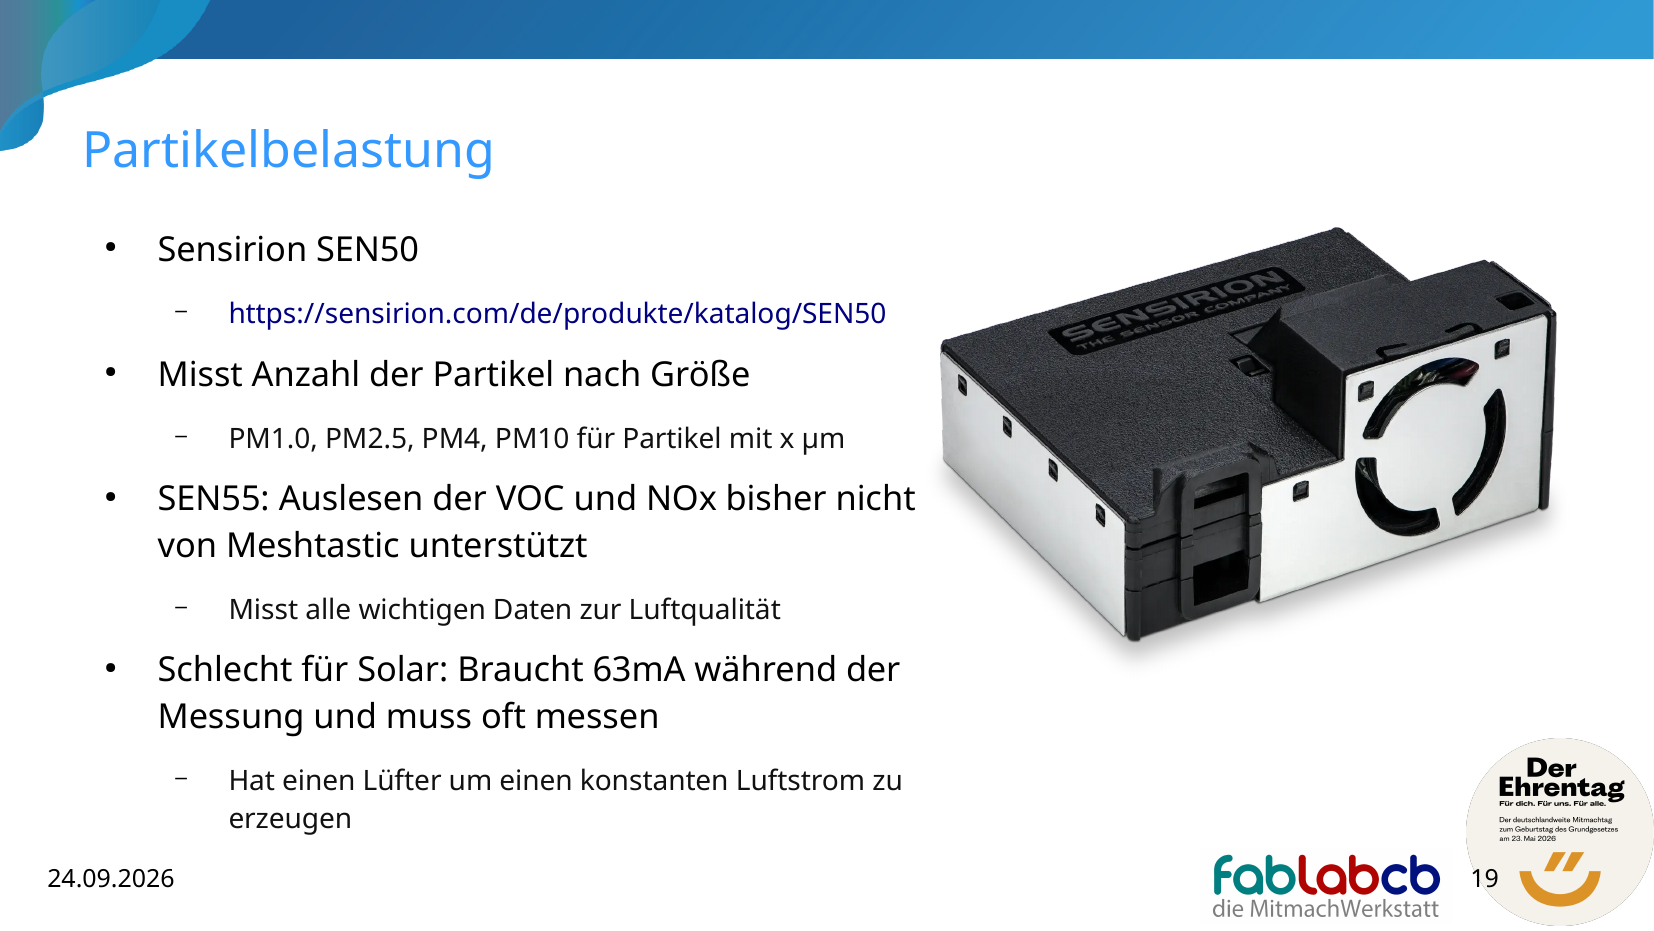

# Partikelbelastung
Sensirion SEN50
https://sensirion.com/de/produkte/katalog/SEN50
Misst Anzahl der Partikel nach Größe
PM1.0, PM2.5, PM4, PM10 für Partikel mit x µm
SEN55: Auslesen der VOC und NOx bisher nicht von Meshtastic unterstützt
Misst alle wichtigen Daten zur Luftqualität
Schlecht für Solar: Braucht 63mA während der Messung und muss oft messen
Hat einen Lüfter um einen konstanten Luftstrom zu erzeugen
19